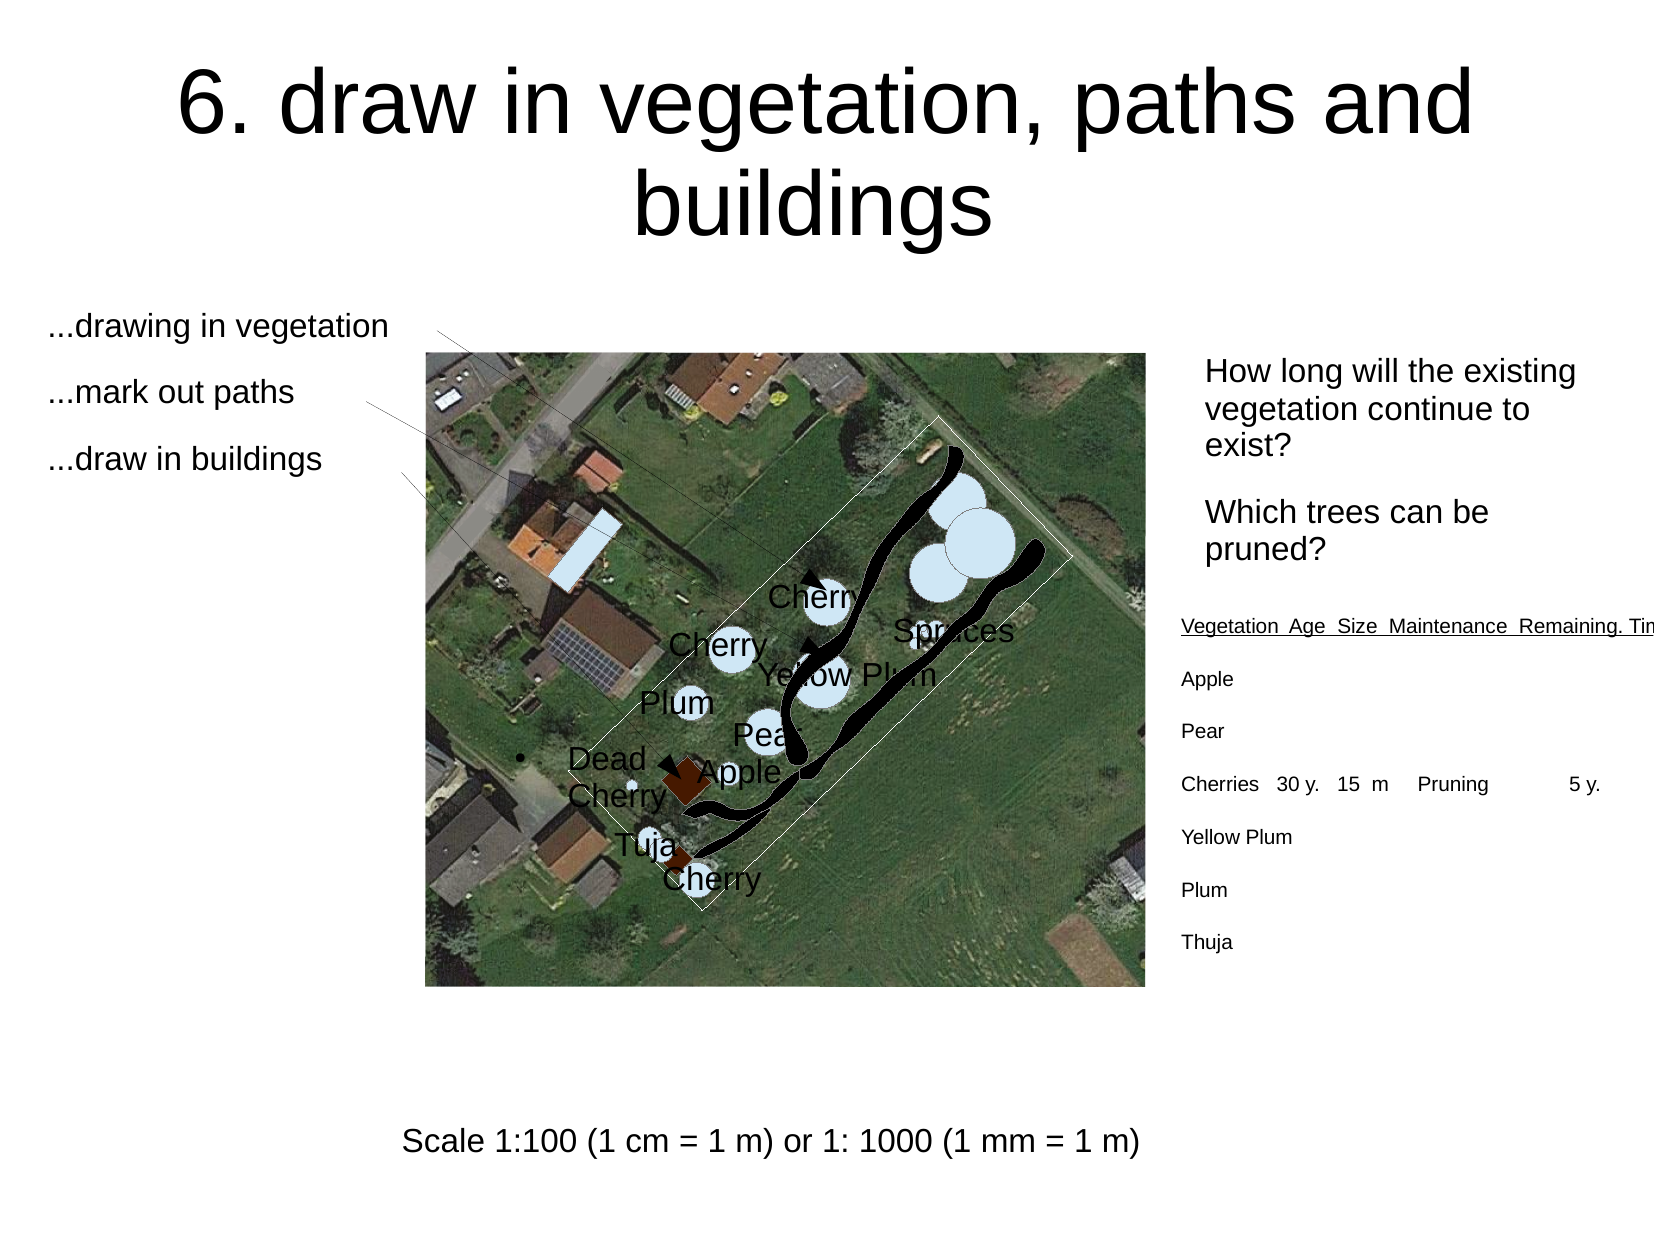

# 6. draw in vegetation, paths and buildings
...drawing in vegetation
...mark out paths
...draw in buildings
How long will the existing vegetation continue to exist?
Which trees can be pruned?
Cherry
Spruces
Vegetation Age Size Maintenance Remaining. Time
Apple
Pear
Cherries 30 y. 15 m Pruning 5 y.
Yellow Plum
Plum
Thuja
Cherry
Yellow Plum
Plum
Pear
Dead Cherry
Apple
Tuja
Cherry
Scale 1:100 (1 cm = 1 m) or 1: 1000 (1 mm = 1 m)